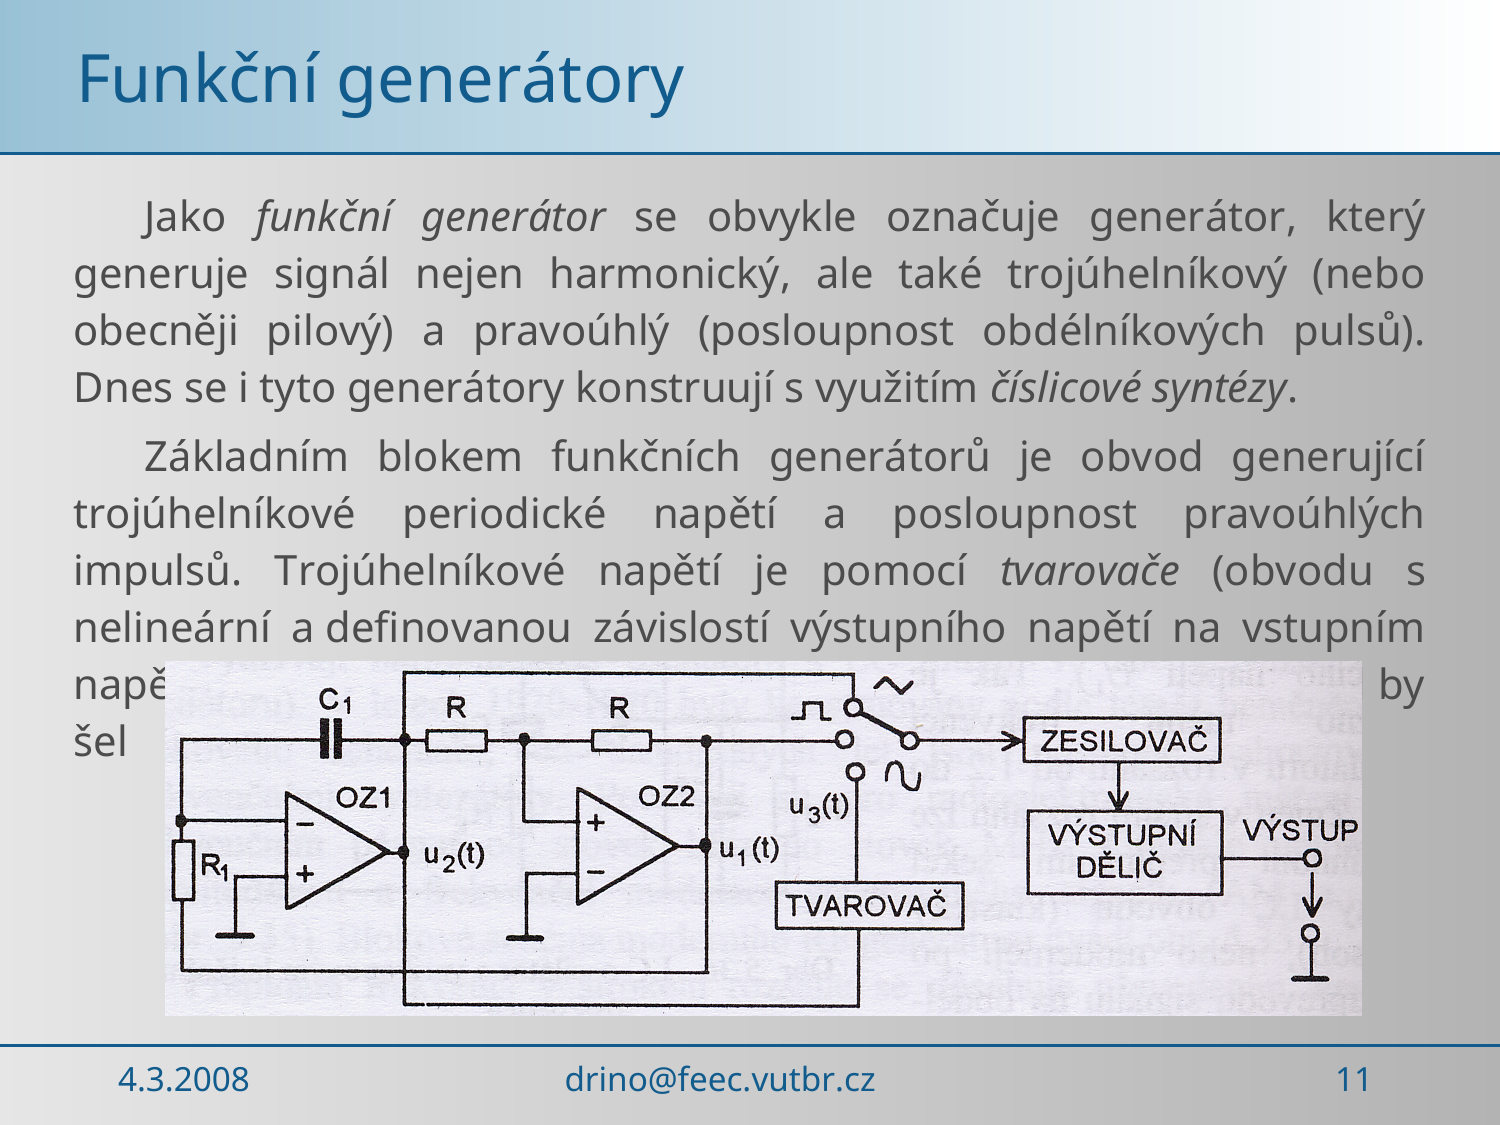

# Funkční generátory
Jako funkční generátor se obvykle označuje generátor, který generuje signál nejen harmonický, ale také trojúhelníkový (nebo obecněji pilový) a pravoúhlý (posloupnost obdélníkových pulsů). Dnes se i tyto generátory konstruují s využitím číslicové syntézy.
Základním blokem funkčních generátorů je obvod generující trojúhelníkové periodické napětí a posloupnost pravoúhlých impulsů. Trojúhelníkové napětí je pomocí tvarovače (obvodu s nelineární a definovanou závislostí výstupního napětí na vstupním napětí) převedeno na (přibližně) harmonické napětí. Tento převod by šel
4.3.2008
drino@feec.vutbr.cz